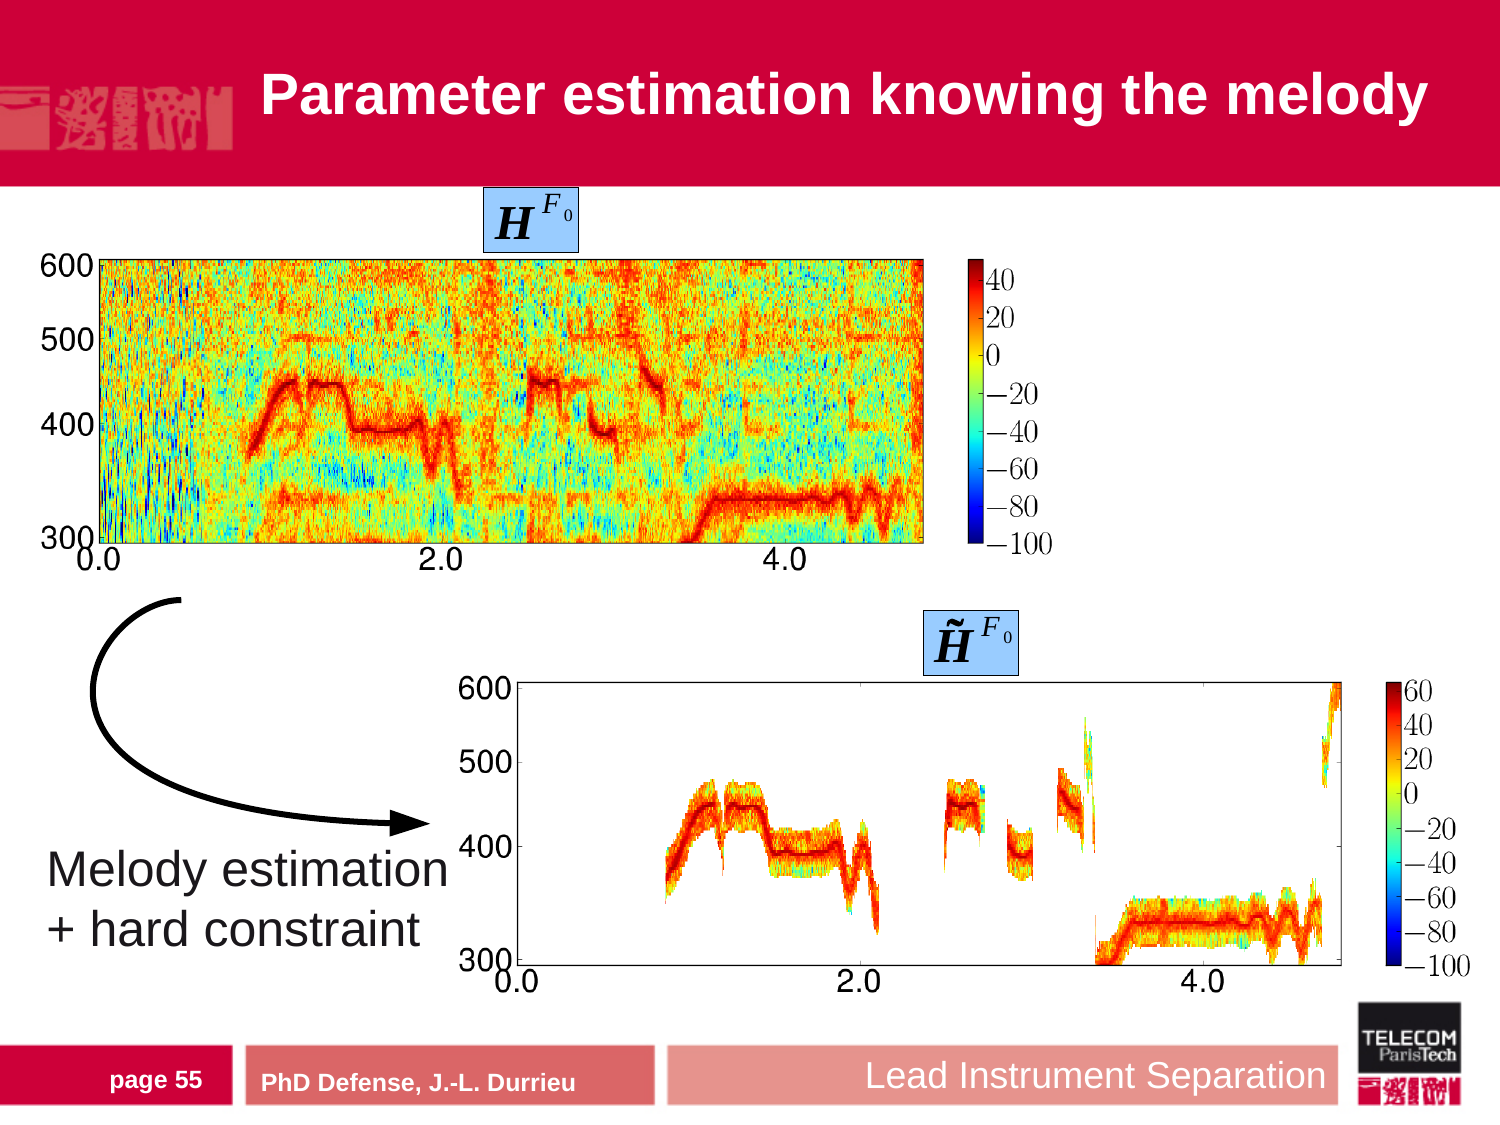

# Parameter estimation knowing the melody
Melody estimation + hard constraint
Lead Instrument Separation
55